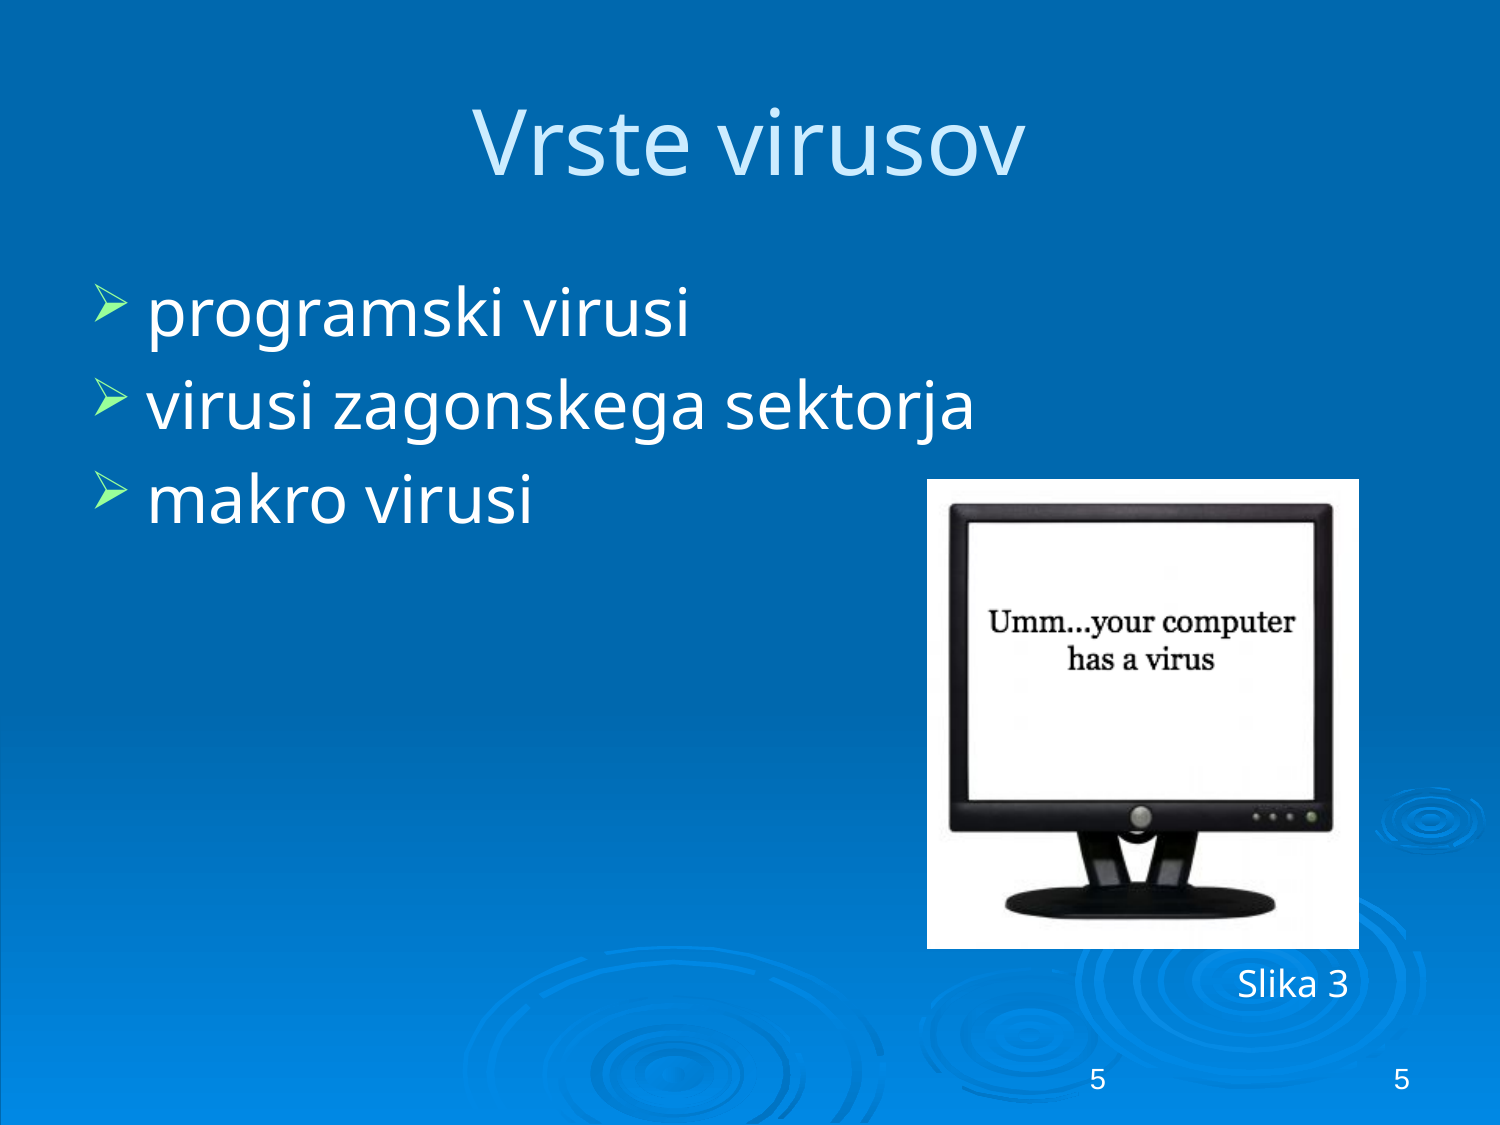

# Vrste virusov
programski virusi
virusi zagonskega sektorja
makro virusi
Slika 3